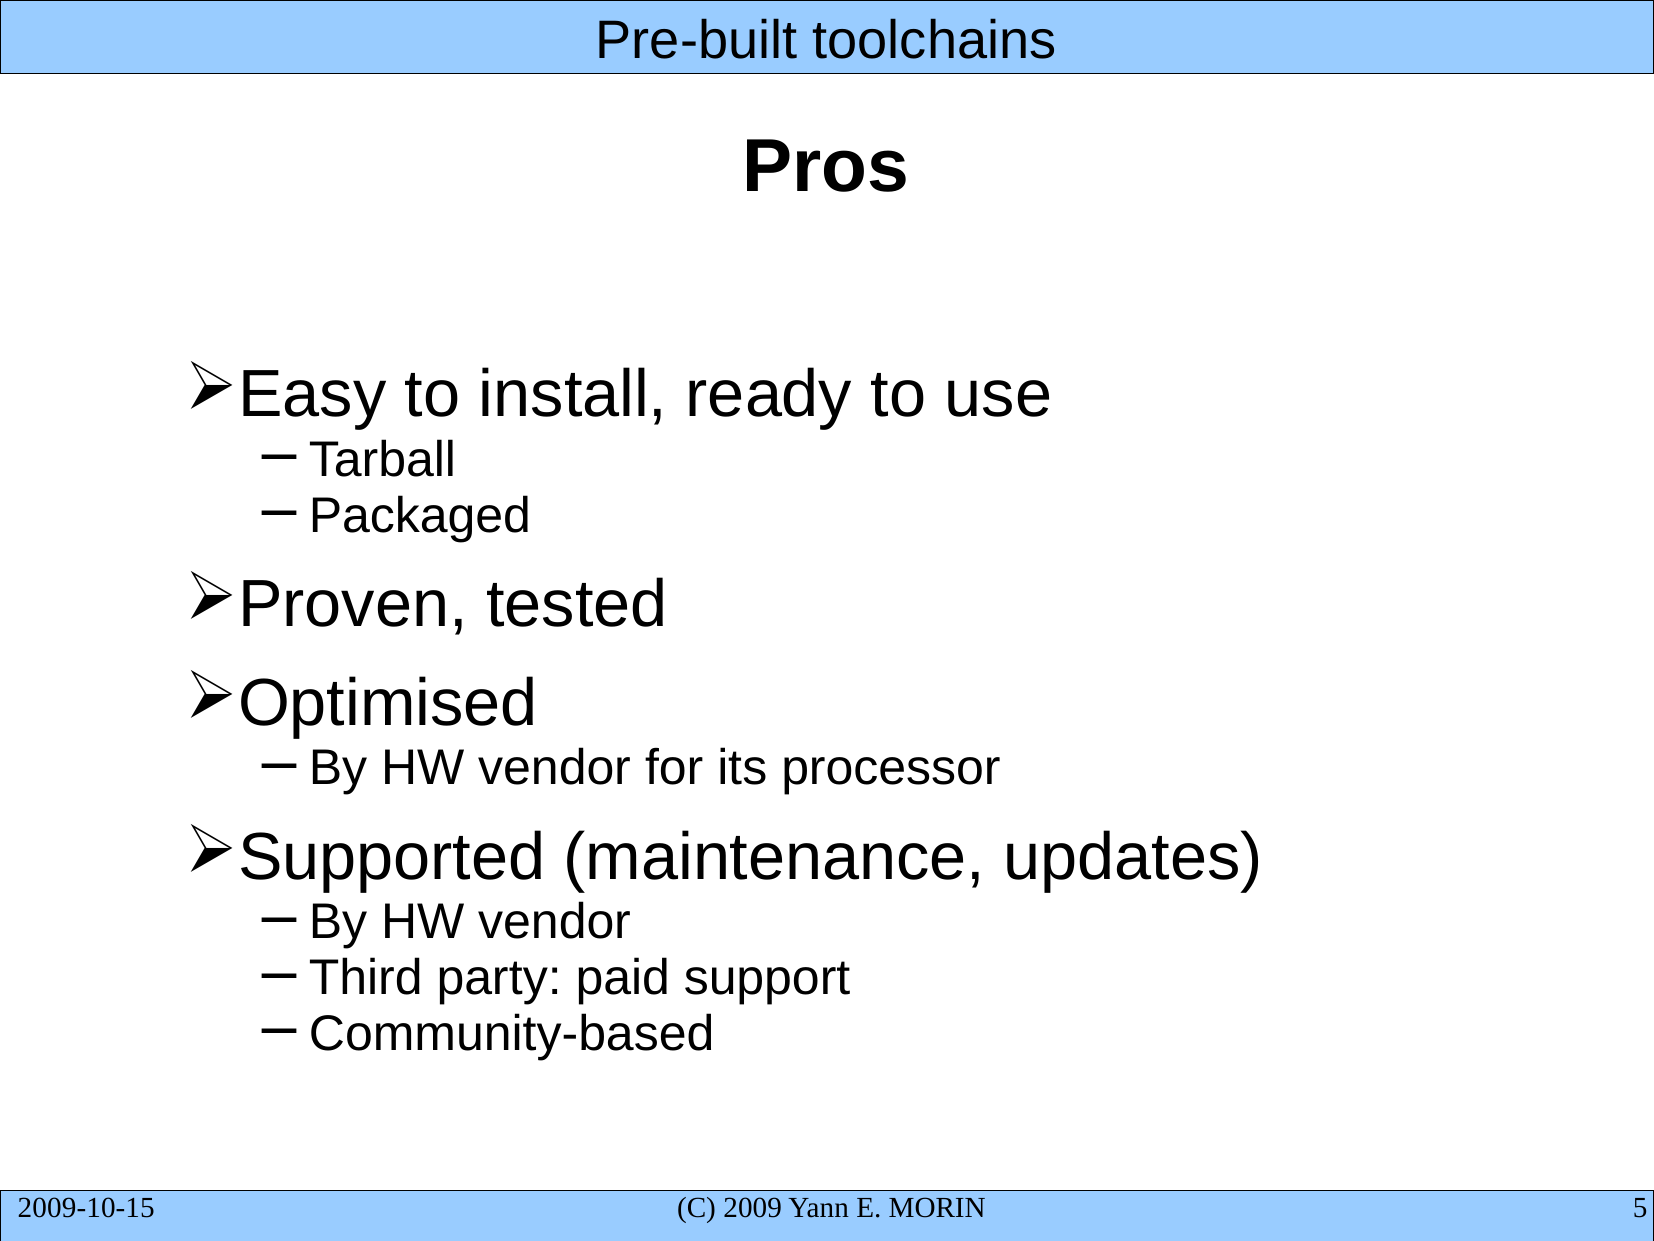

# Pre-built toolchains
Pros
Easy to install, ready to use
Tarball
Packaged
Proven, tested
Optimised
By HW vendor for its processor
Supported (maintenance, updates)
By HW vendor
Third party: paid support
Community-based
2009-10-15
(C) 2009 Yann E. MORIN
5